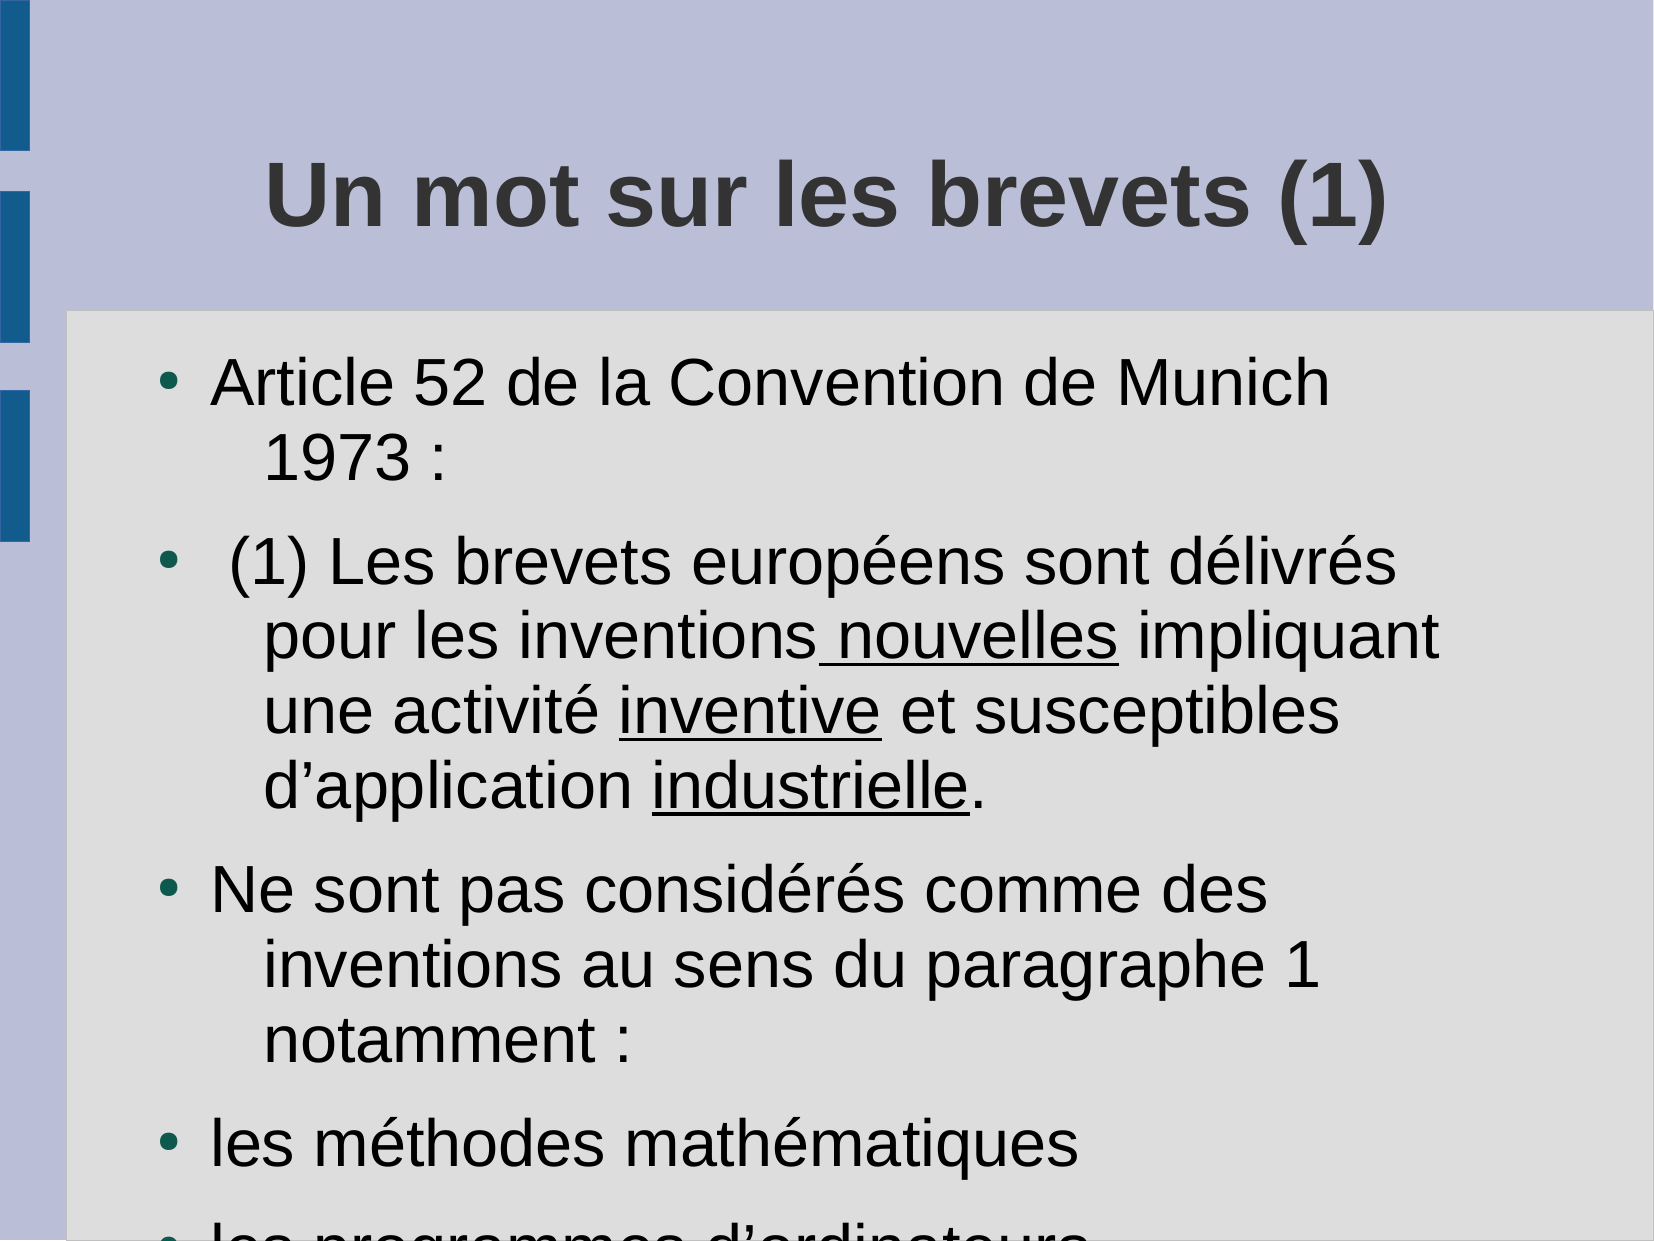

# Un mot sur les brevets (1)
Article 52 de la Convention de Munich 1973 :
 (1) Les brevets européens sont délivrés pour les inventions nouvelles impliquant une activité inventive et susceptibles d’application industrielle.
Ne sont pas considérés comme des inventions au sens du paragraphe 1 notamment :
les méthodes mathématiques
les programmes d’ordinateurs